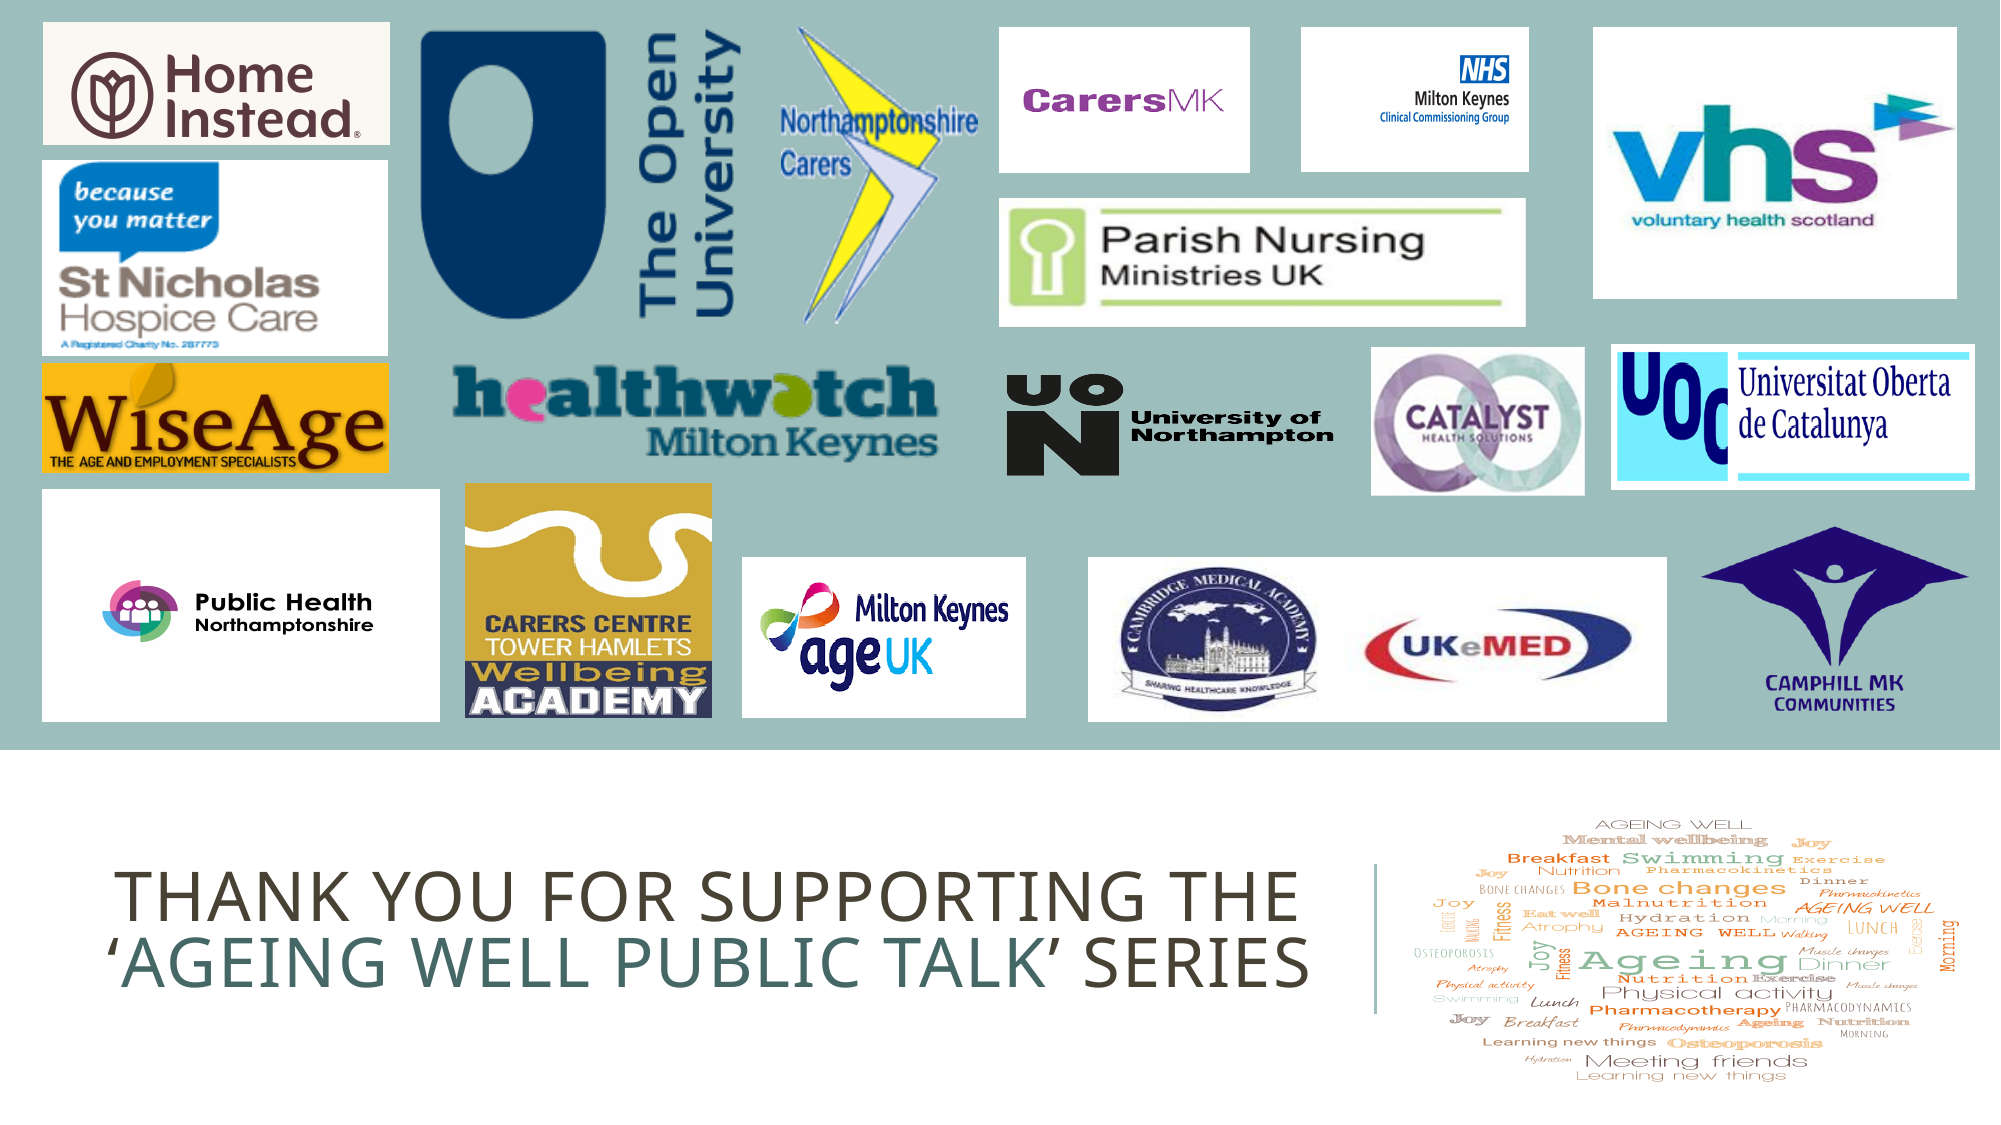

# Thank you for supporting the ‘Ageing Well Public talk’ series